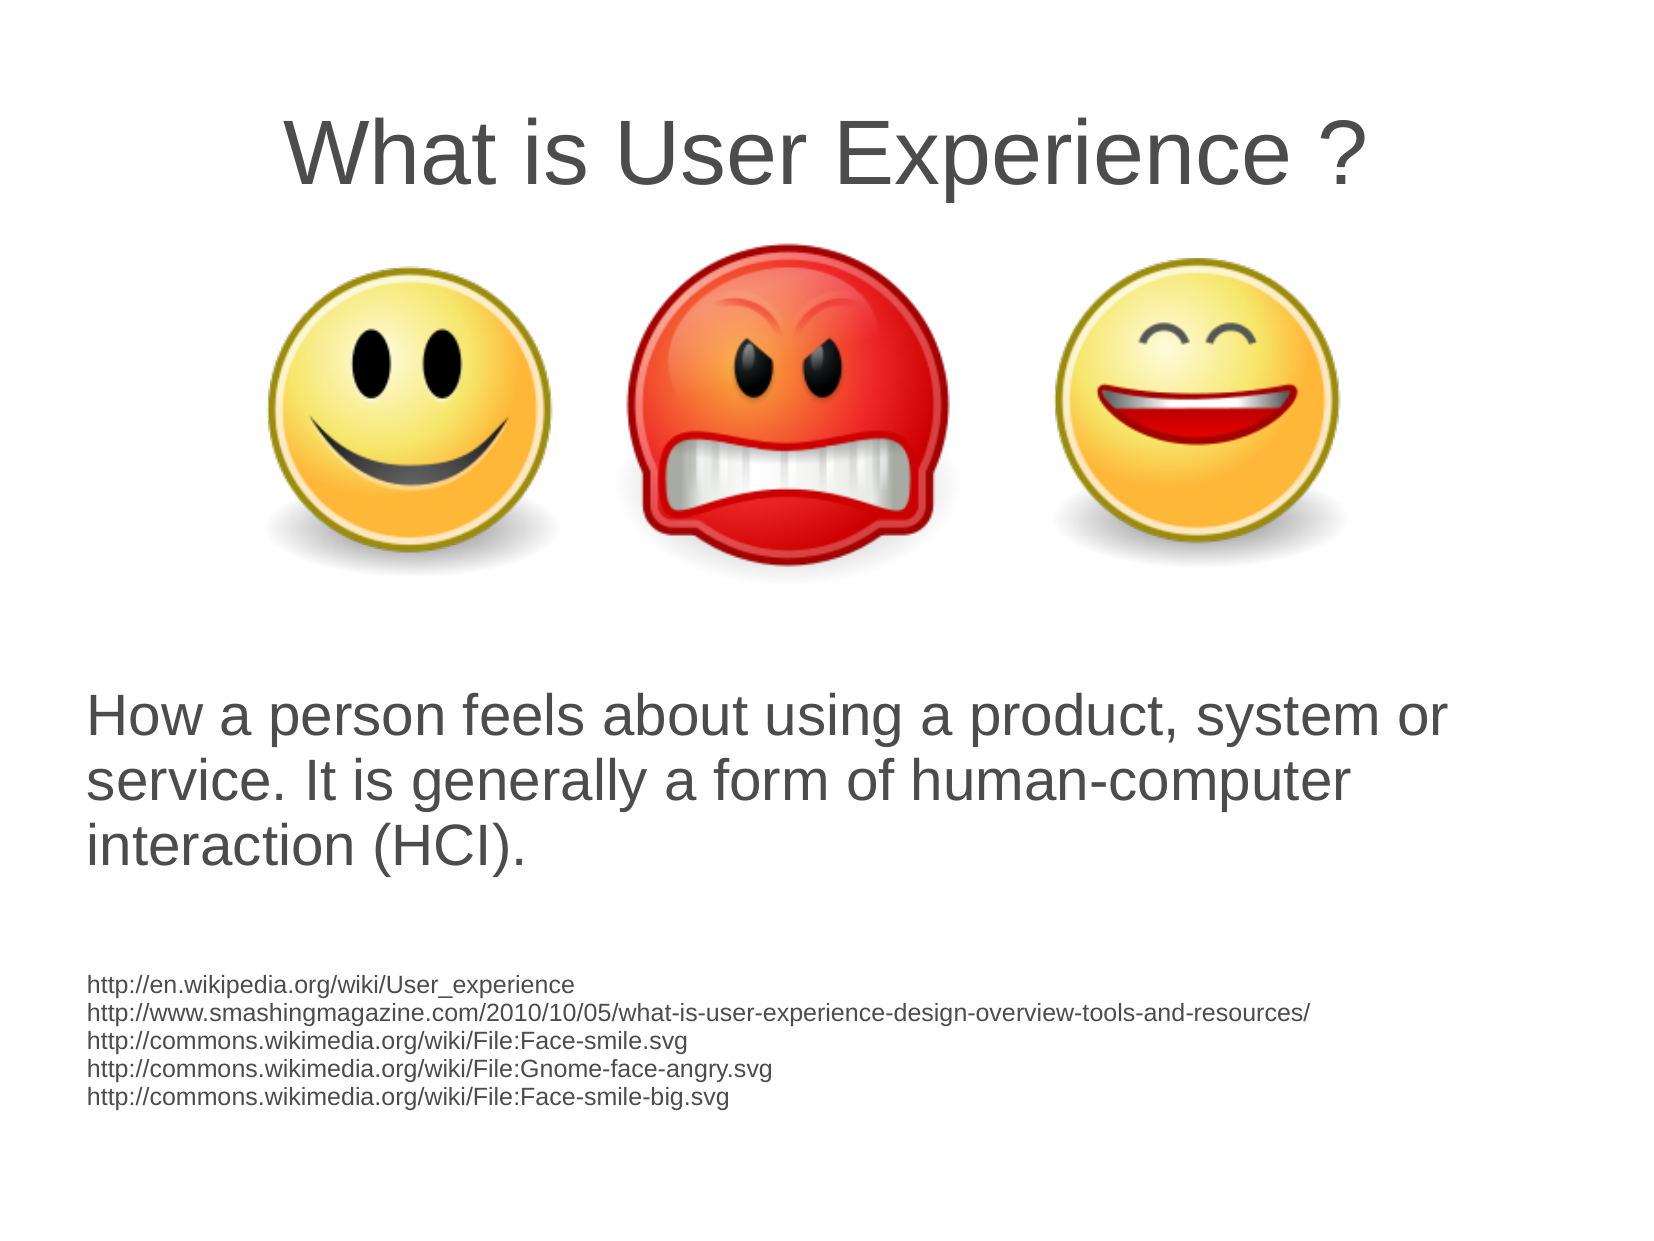

What is User Experience ?
# How a person feels about using a product, system or service. It is generally a form of human-computer interaction (HCI).
http://en.wikipedia.org/wiki/User_experience
http://www.smashingmagazine.com/2010/10/05/what-is-user-experience-design-overview-tools-and-resources/
http://commons.wikimedia.org/wiki/File:Face-smile.svg
http://commons.wikimedia.org/wiki/File:Gnome-face-angry.svg
http://commons.wikimedia.org/wiki/File:Face-smile-big.svg